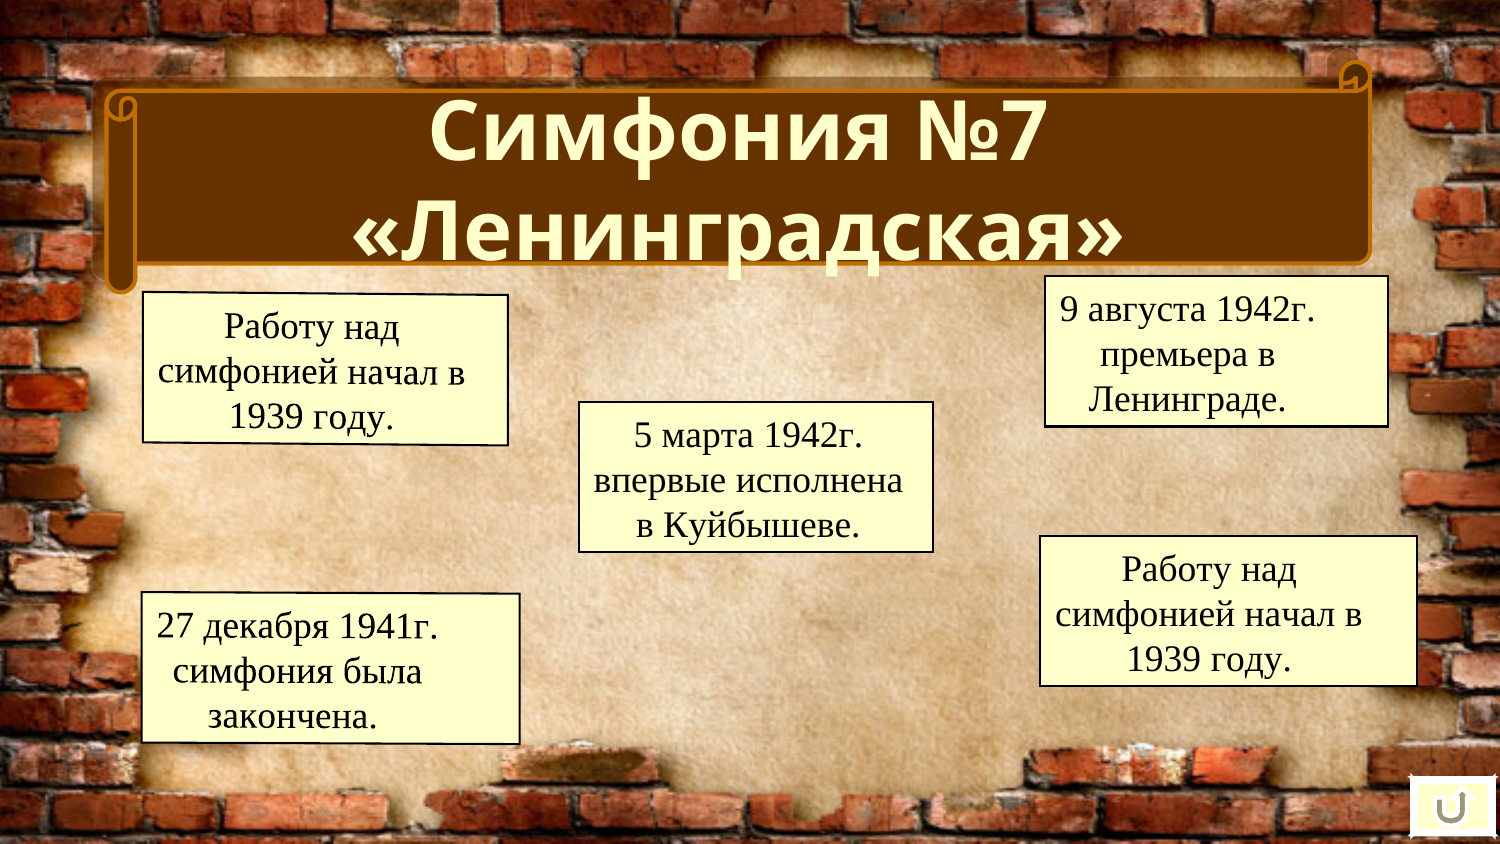

Симфония №7 «Ленинградская»
9 августа 1942г. премьера в Ленинграде.
Работу над симфонией начал в 1939 году.
5 марта 1942г. впервые исполнена в Куйбышеве.
Работу над симфонией начал в 1939 году.
27 декабря 1941г. симфония была закончена.